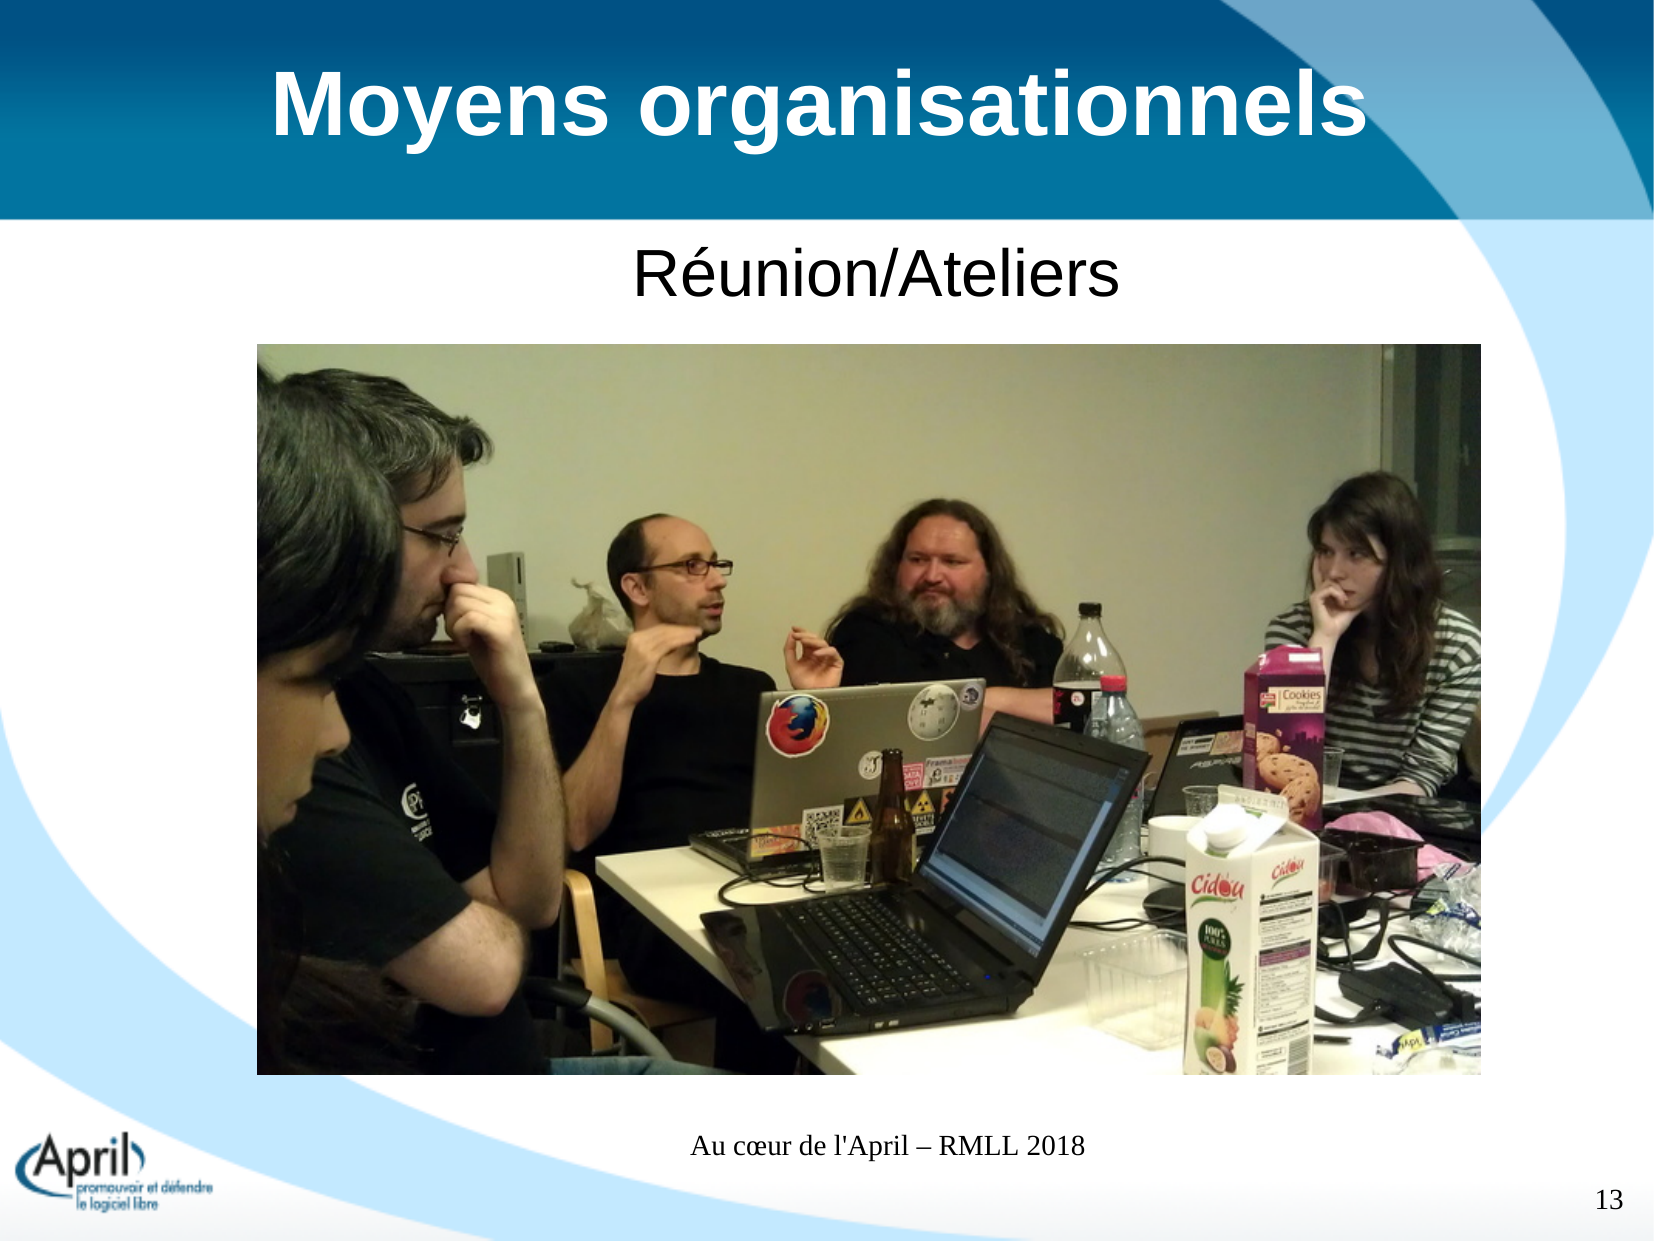

# Moyens organisationnels
Réunion/Ateliers
Au cœur de l'April – RMLL 2018
13